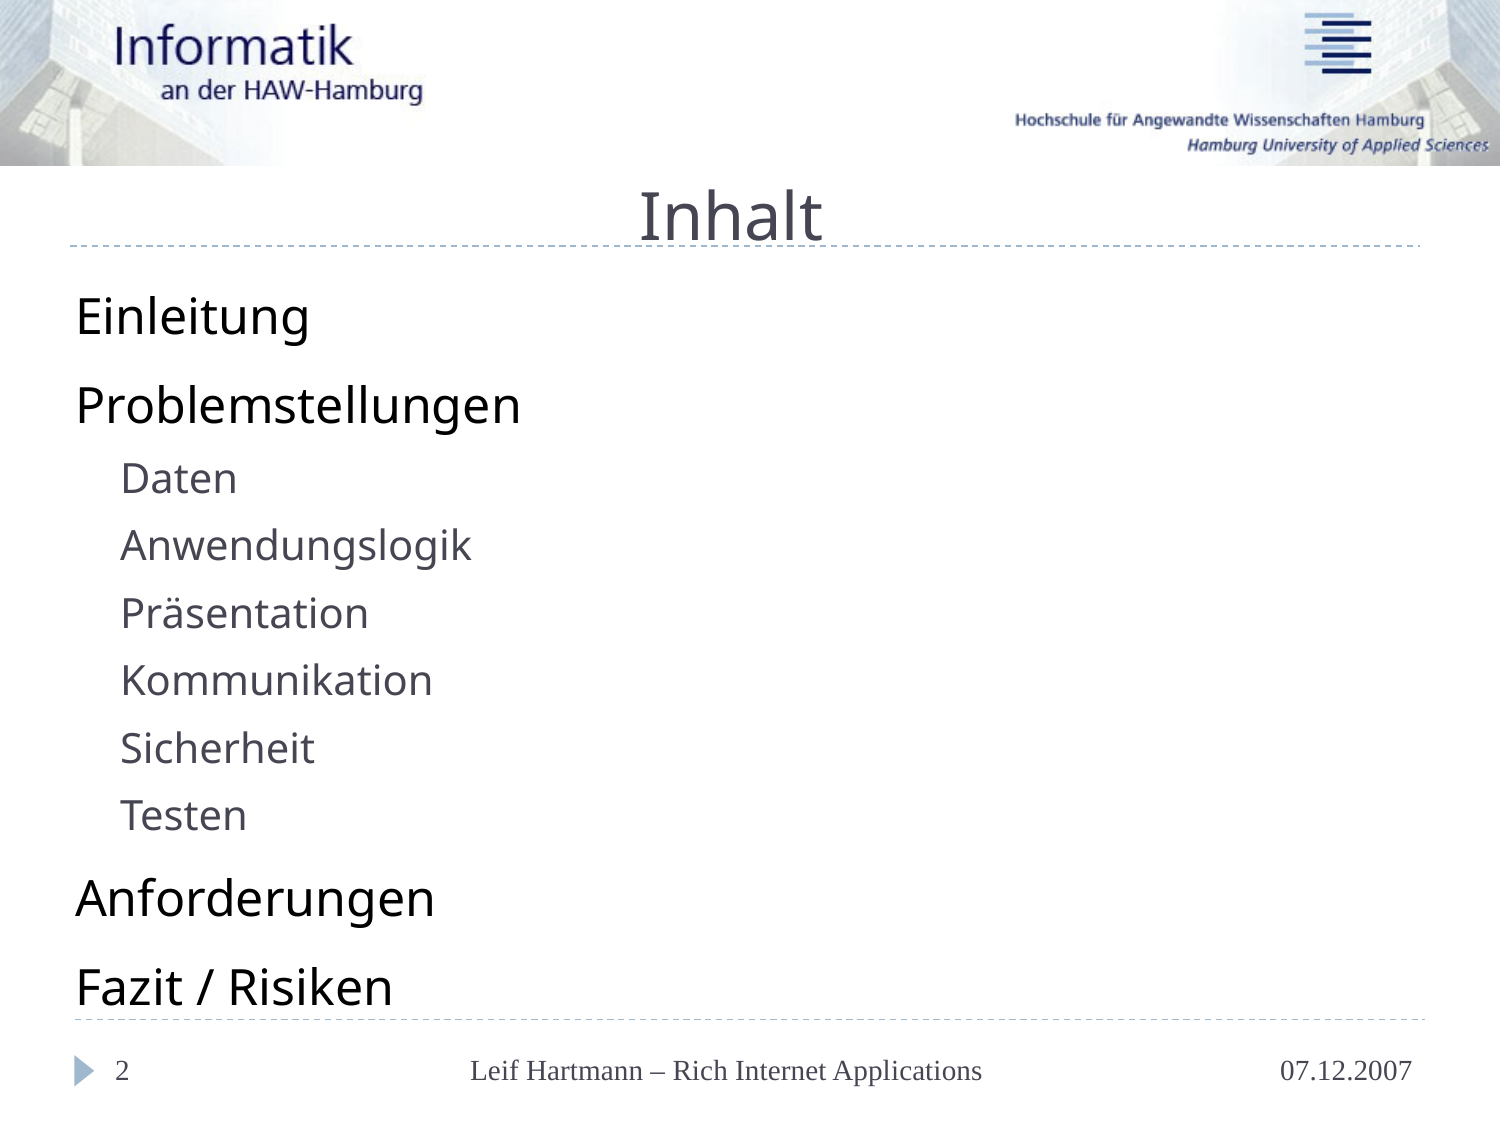

# Inhalt
Einleitung
Problemstellungen
Daten
Anwendungslogik
Präsentation
Kommunikation
Sicherheit
Testen
Anforderungen
Fazit / Risiken
2
07.12.2007
Leif Hartmann - Rich Internet Applications